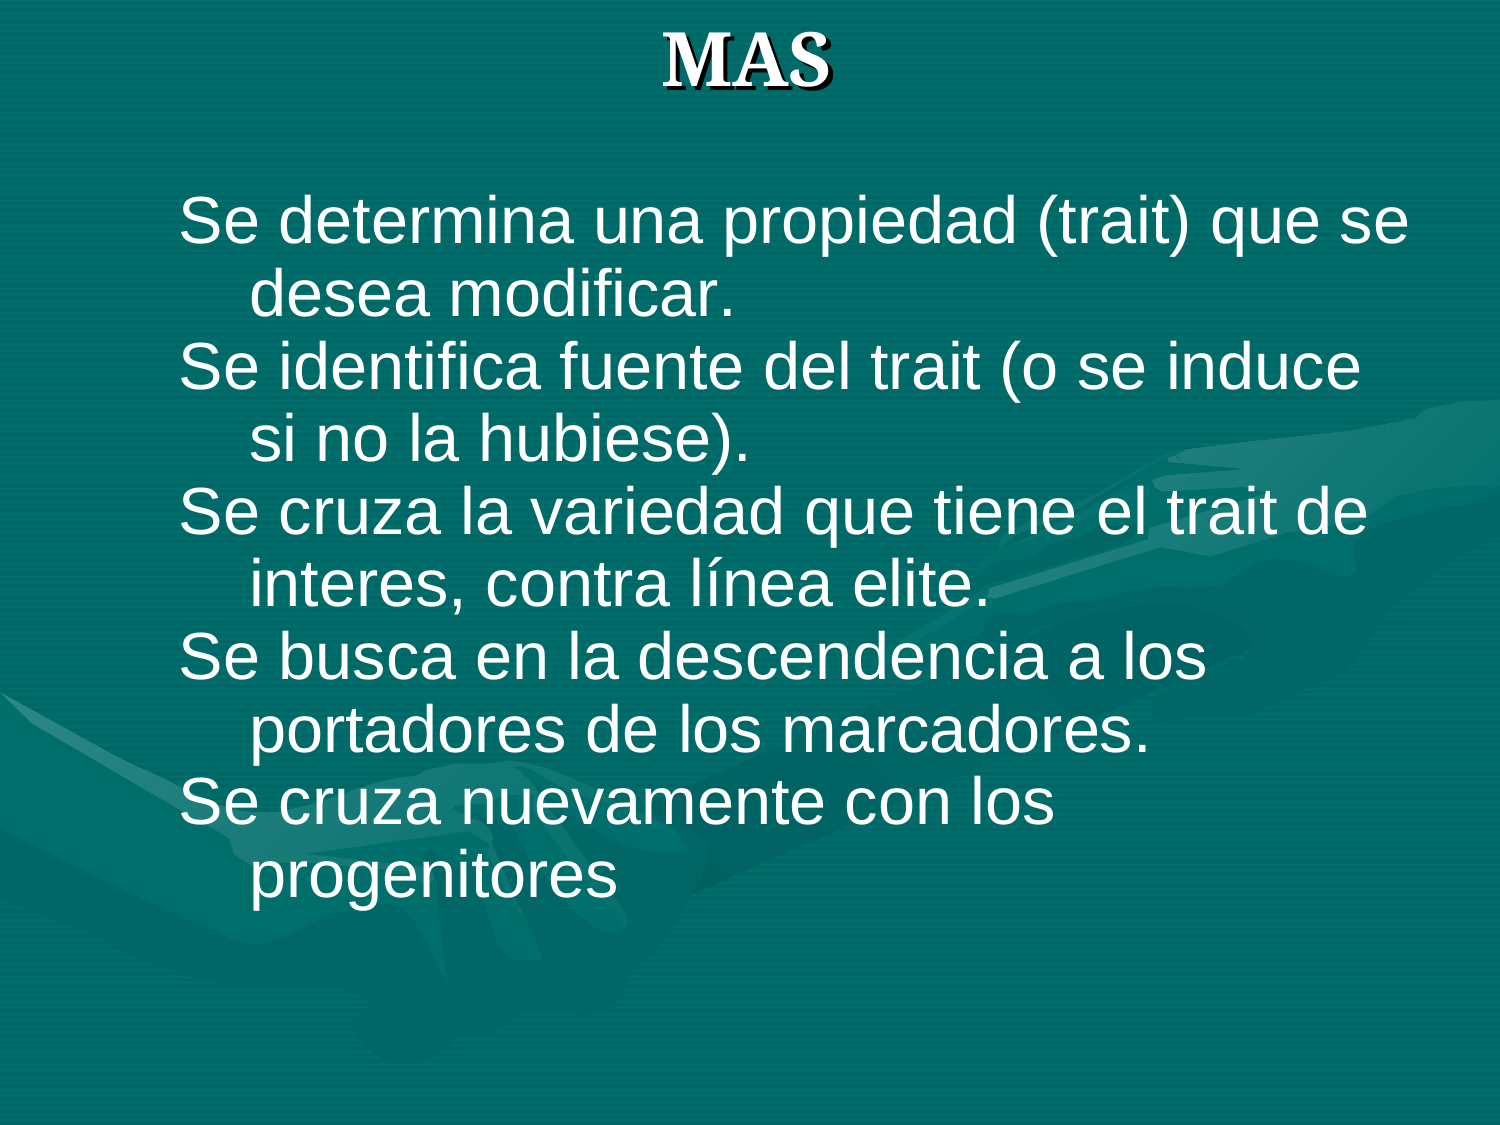

# MAS
Se determina una propiedad (trait) que se desea modificar.
Se identifica fuente del trait (o se induce si no la hubiese).
Se cruza la variedad que tiene el trait de interes, contra línea elite.
Se busca en la descendencia a los portadores de los marcadores.
Se cruza nuevamente con los progenitores